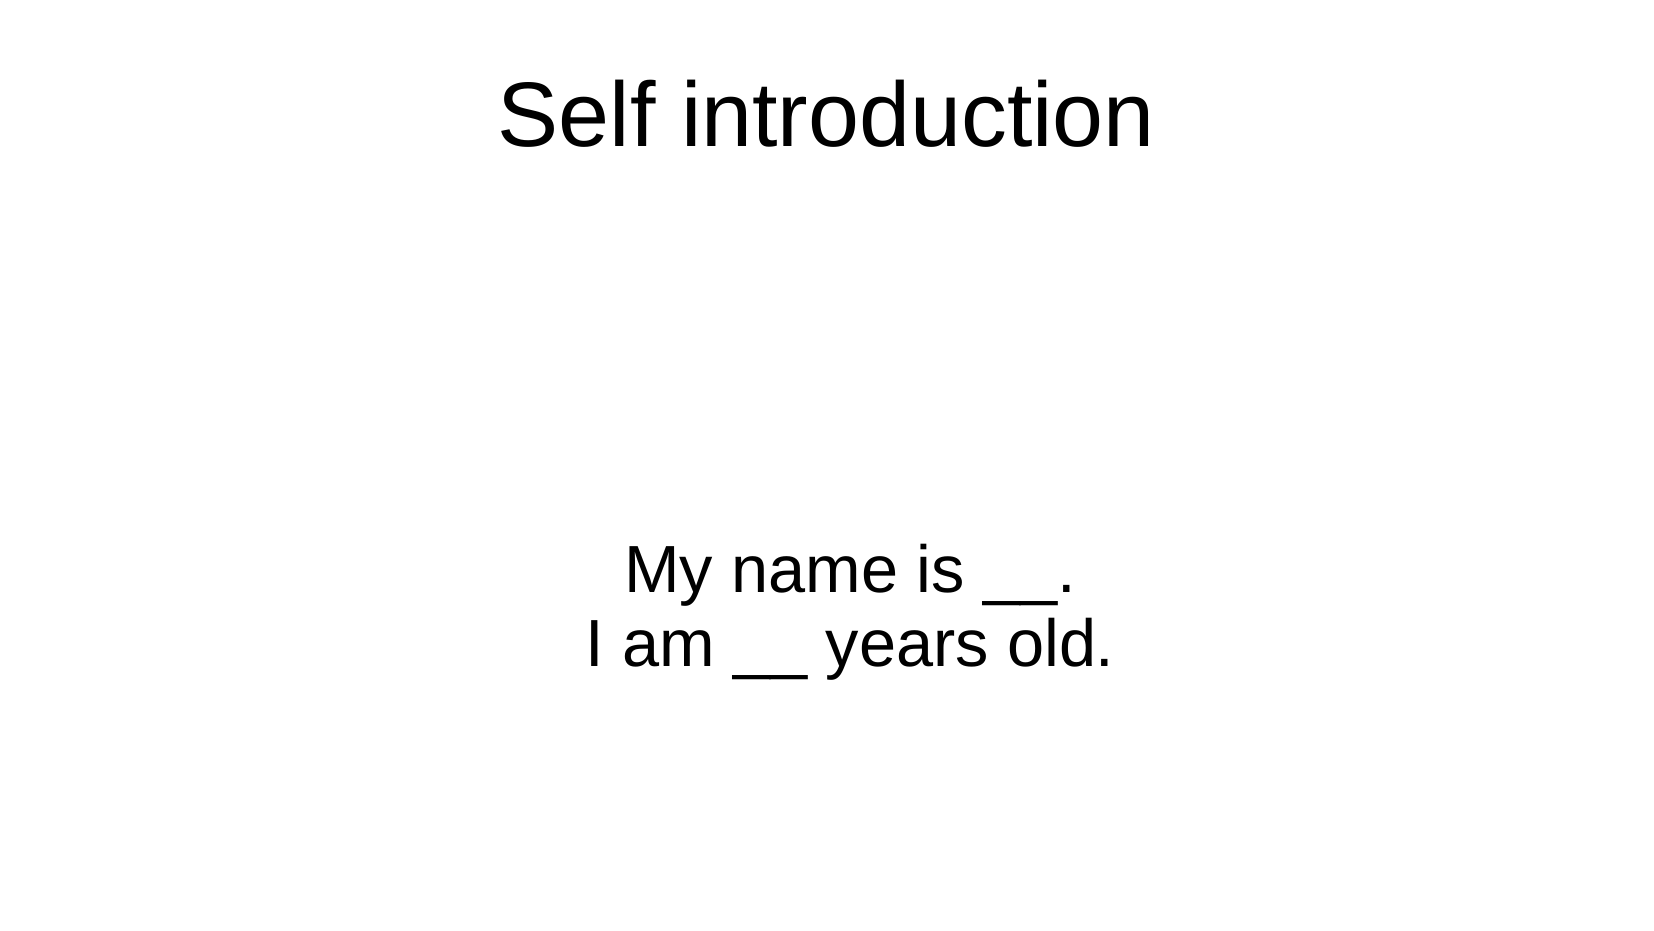

# Self introduction
My name is __.
I am __ years old.